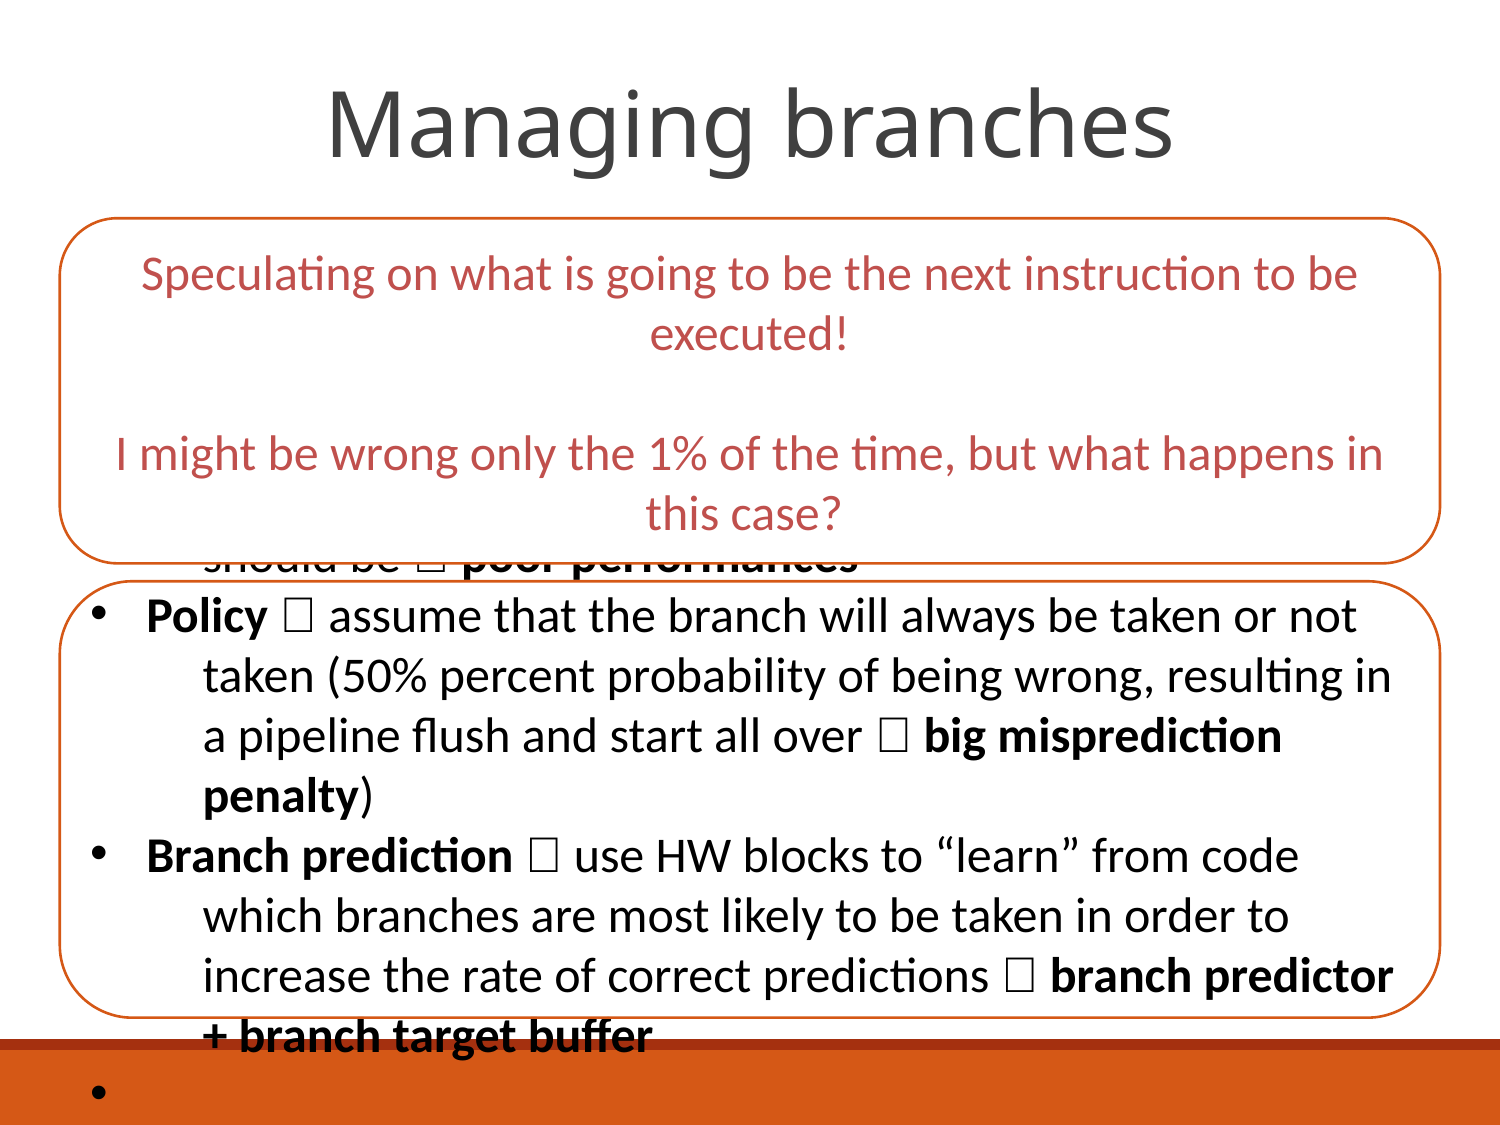

Managing branches
Speculating on what is going to be the next instruction to be executed!
I might be wrong only the 1% of the time, but what happens in this case?
How to solve the problem??? Many ways (lot of trade offs)
Stall the pipeline  do not put anything in IF and ID and wait the IE to determine what the next instruction to be fetched should be  poor performances
Policy  assume that the branch will always be taken or not taken (50% percent probability of being wrong, resulting in a pipeline flush and start all over  big misprediction penalty)
Branch prediction  use HW blocks to “learn” from code which branches are most likely to be taken in order to increase the rate of correct predictions  branch predictor + branch target buffer